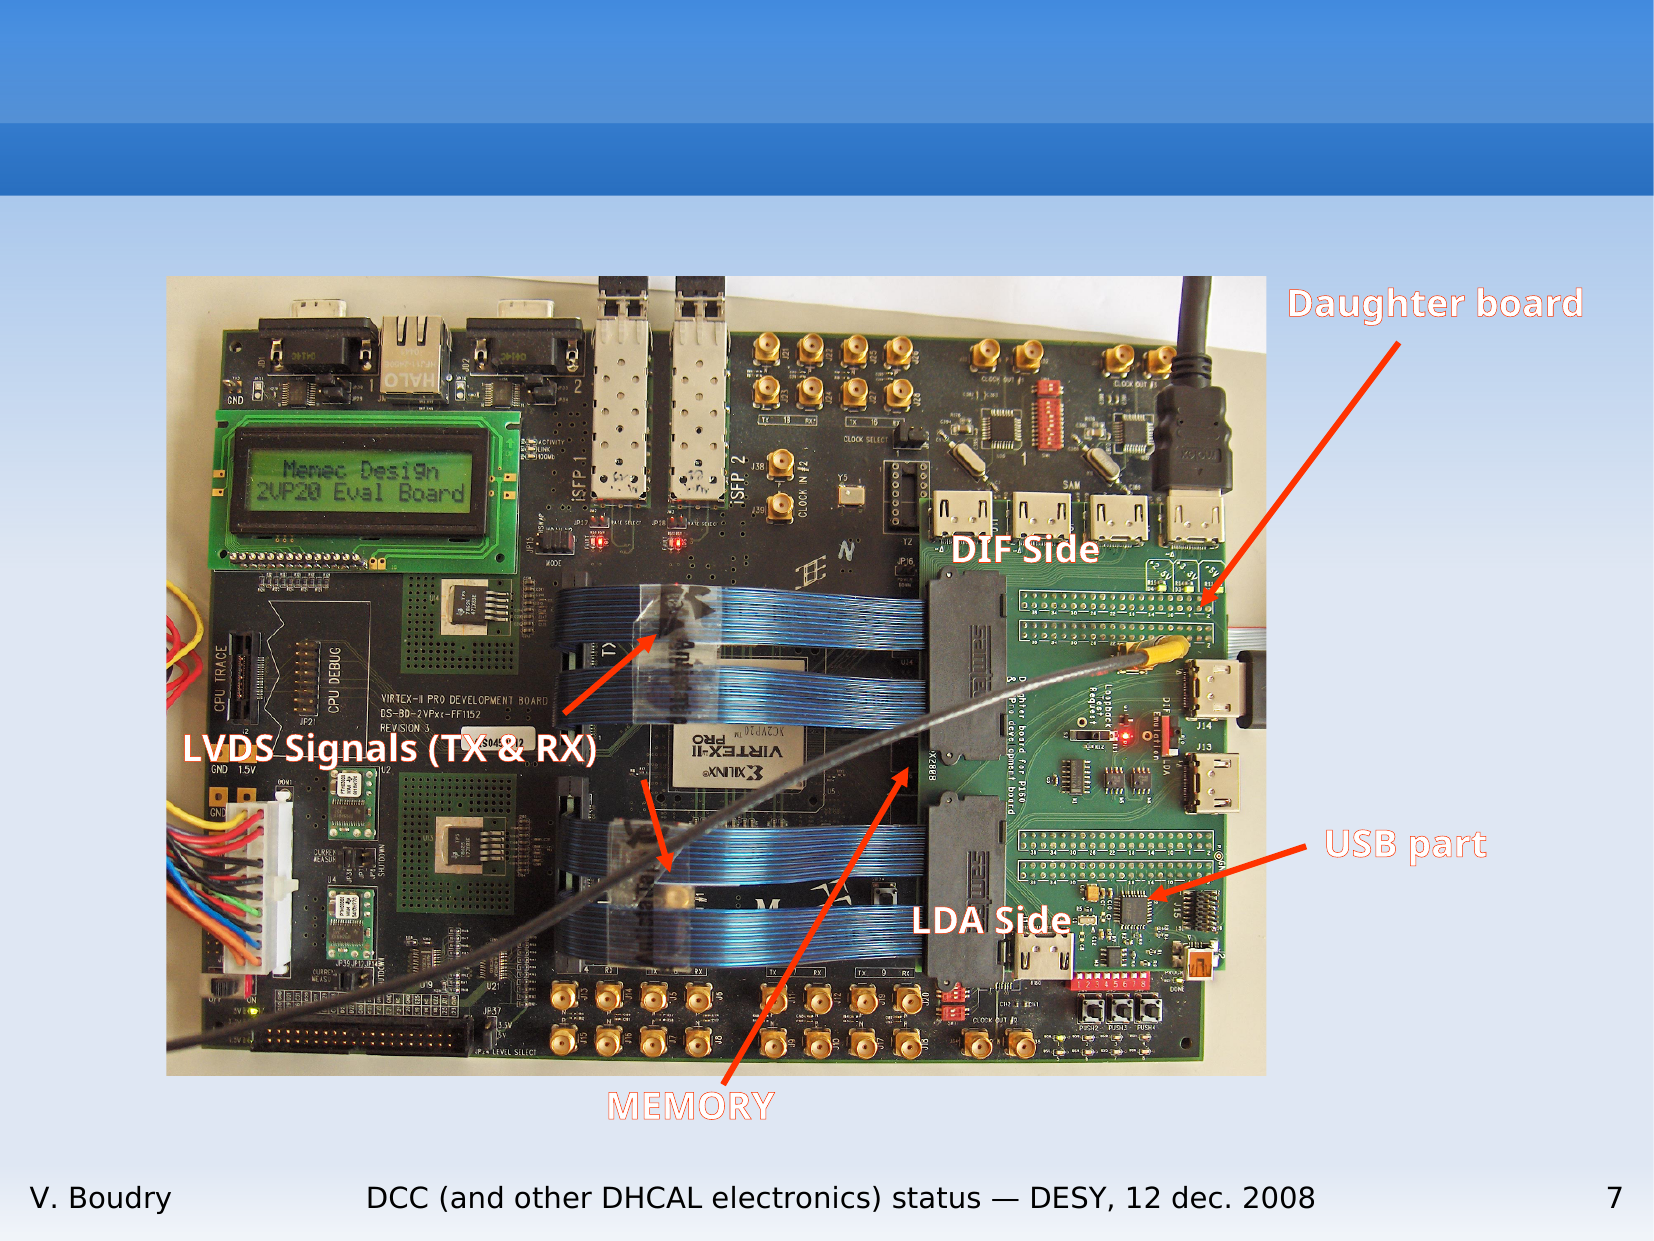

Daughter board
DIF Side
LVDS Signals (TX & RX)
USB part
LDA Side
MEMORY
DCC (and other DHCAL electronics) status — DESY, 12 dec. 2008
7